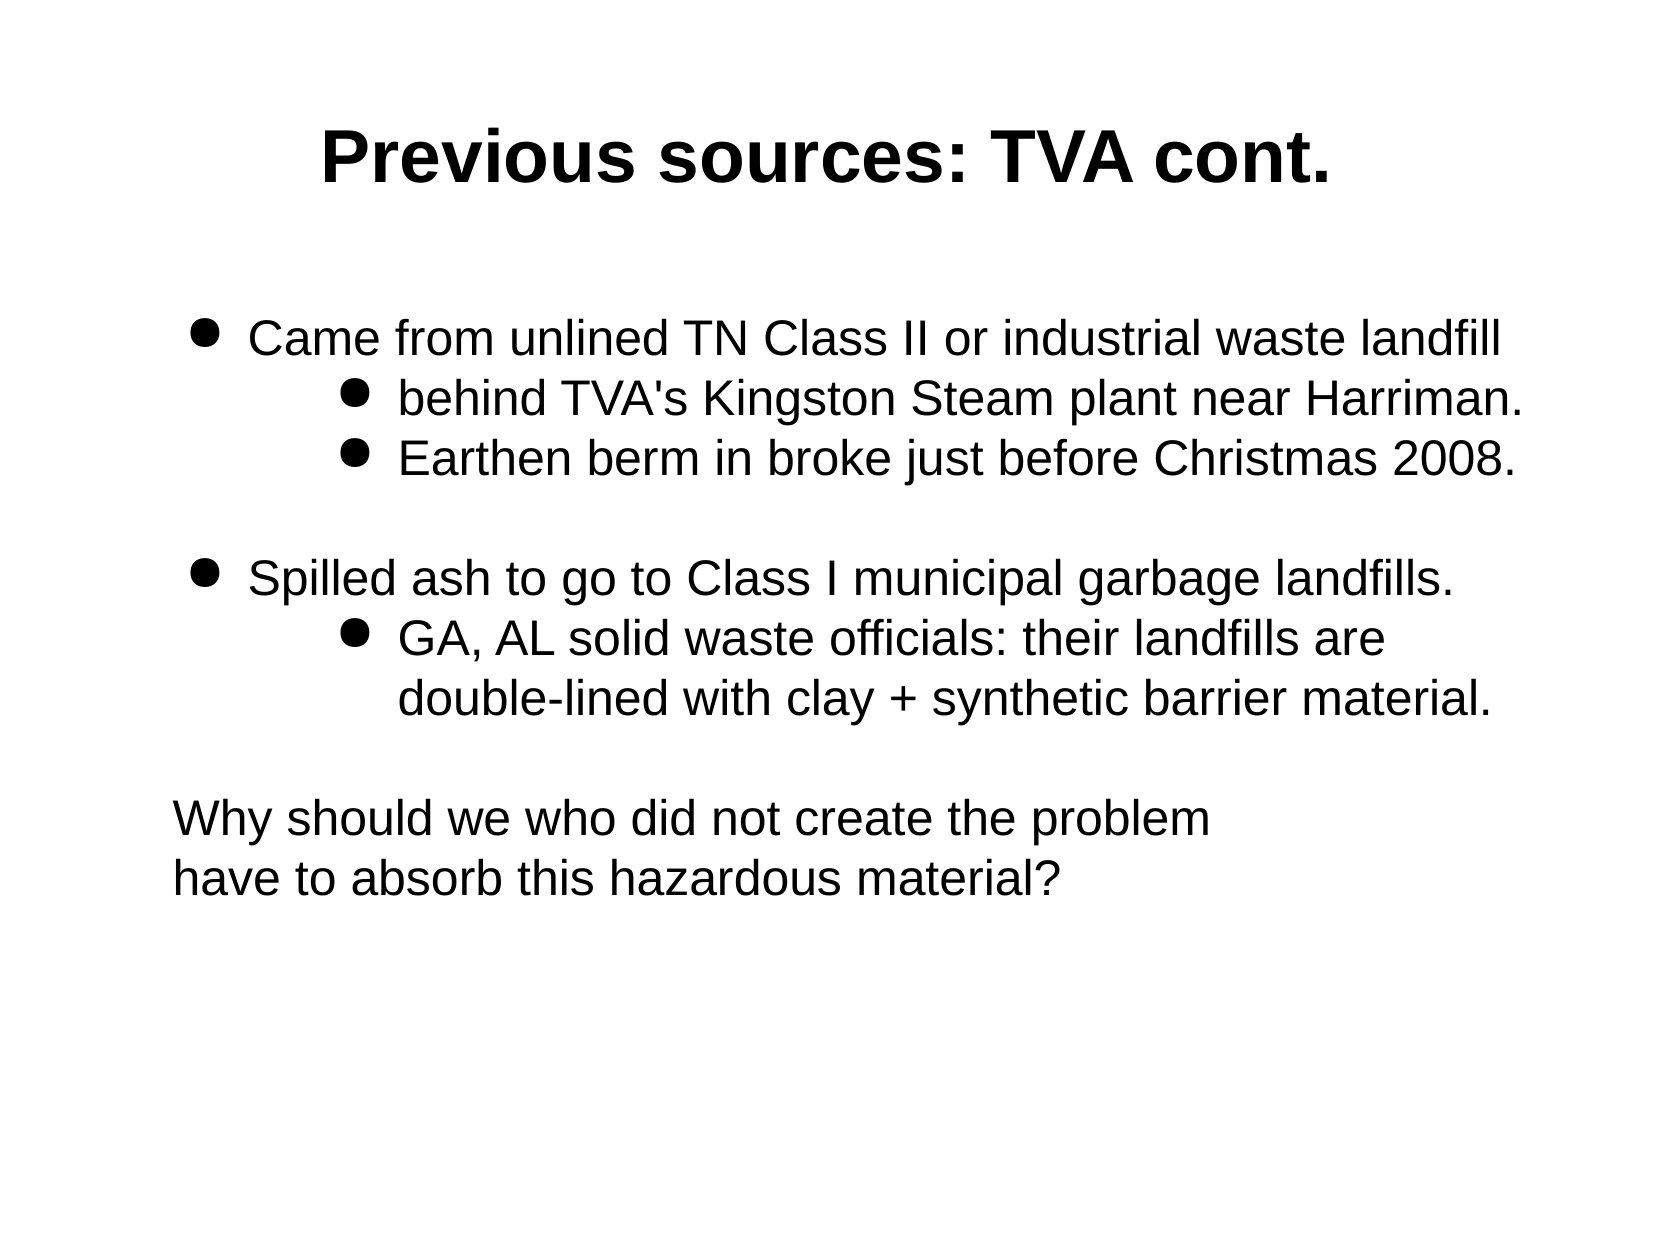

# Previous sources: TVA cont.
Came from unlined TN Class II or industrial waste landfill
behind TVA's Kingston Steam plant near Harriman.
Earthen berm in broke just before Christmas 2008.
Spilled ash to go to Class I municipal garbage landfills.
GA, AL solid waste officials: their landfills are double-lined with clay + synthetic barrier material.
Why should we who did not create the problem
have to absorb this hazardous material?